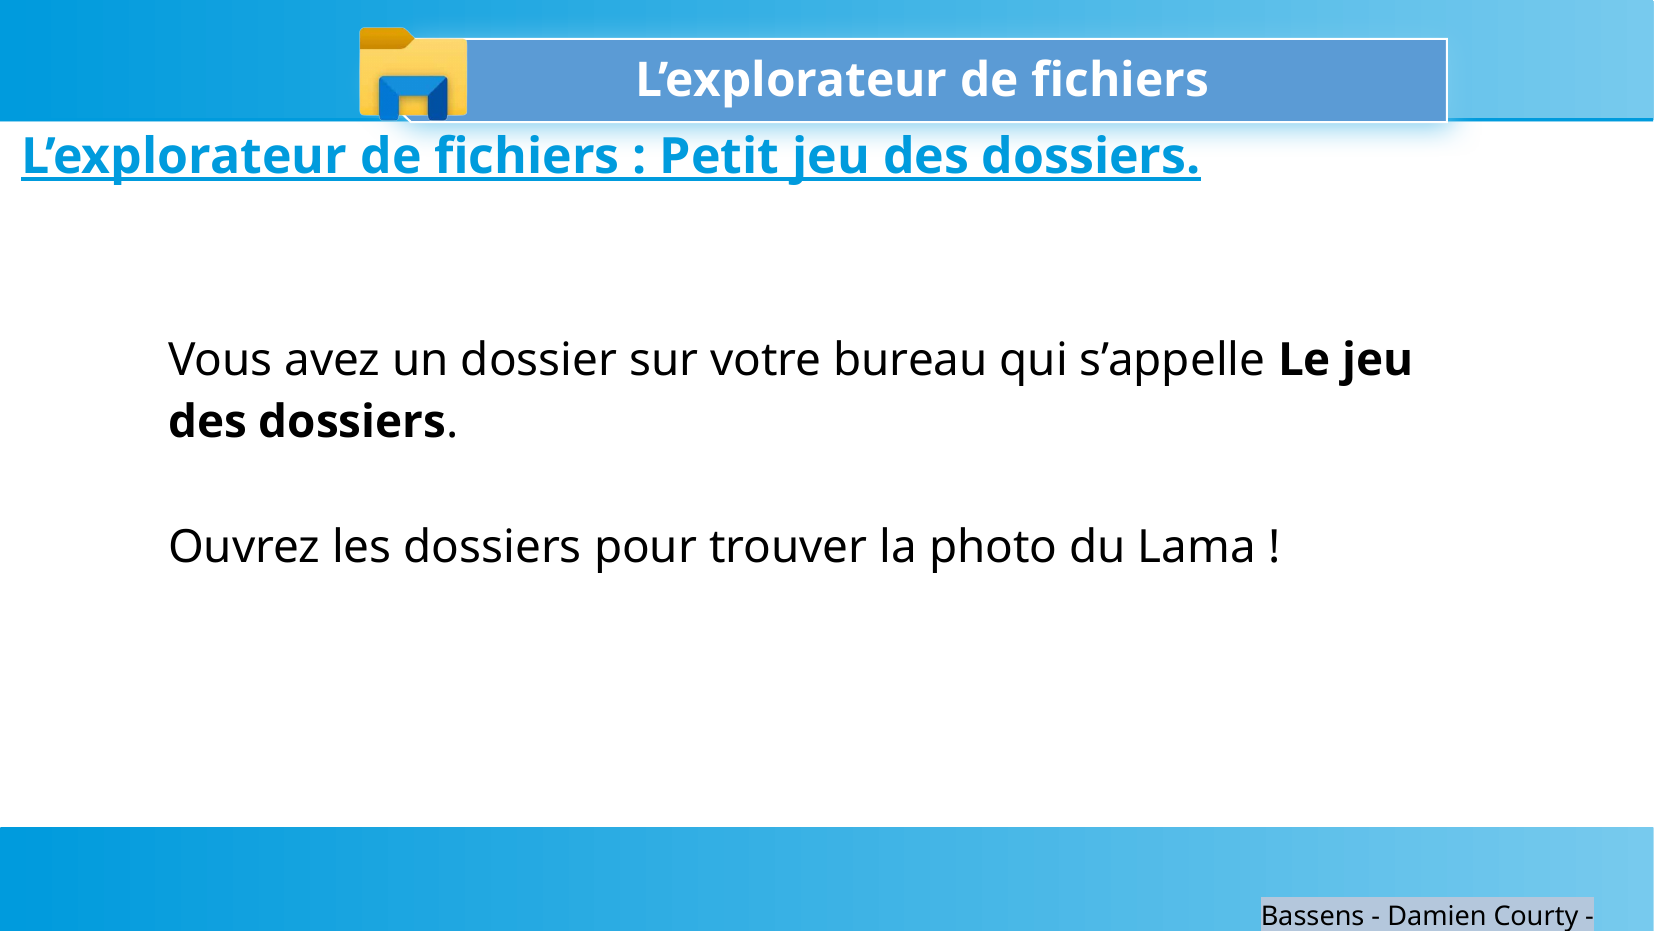

L’explorateur de fichiers
L’explorateur de fichiers : Petit jeu des dossiers.
Vous avez un dossier sur votre bureau qui s’appelle Le jeu des dossiers.
Ouvrez les dossiers pour trouver la photo du Lama !
Bassens - Damien Courty - 2024